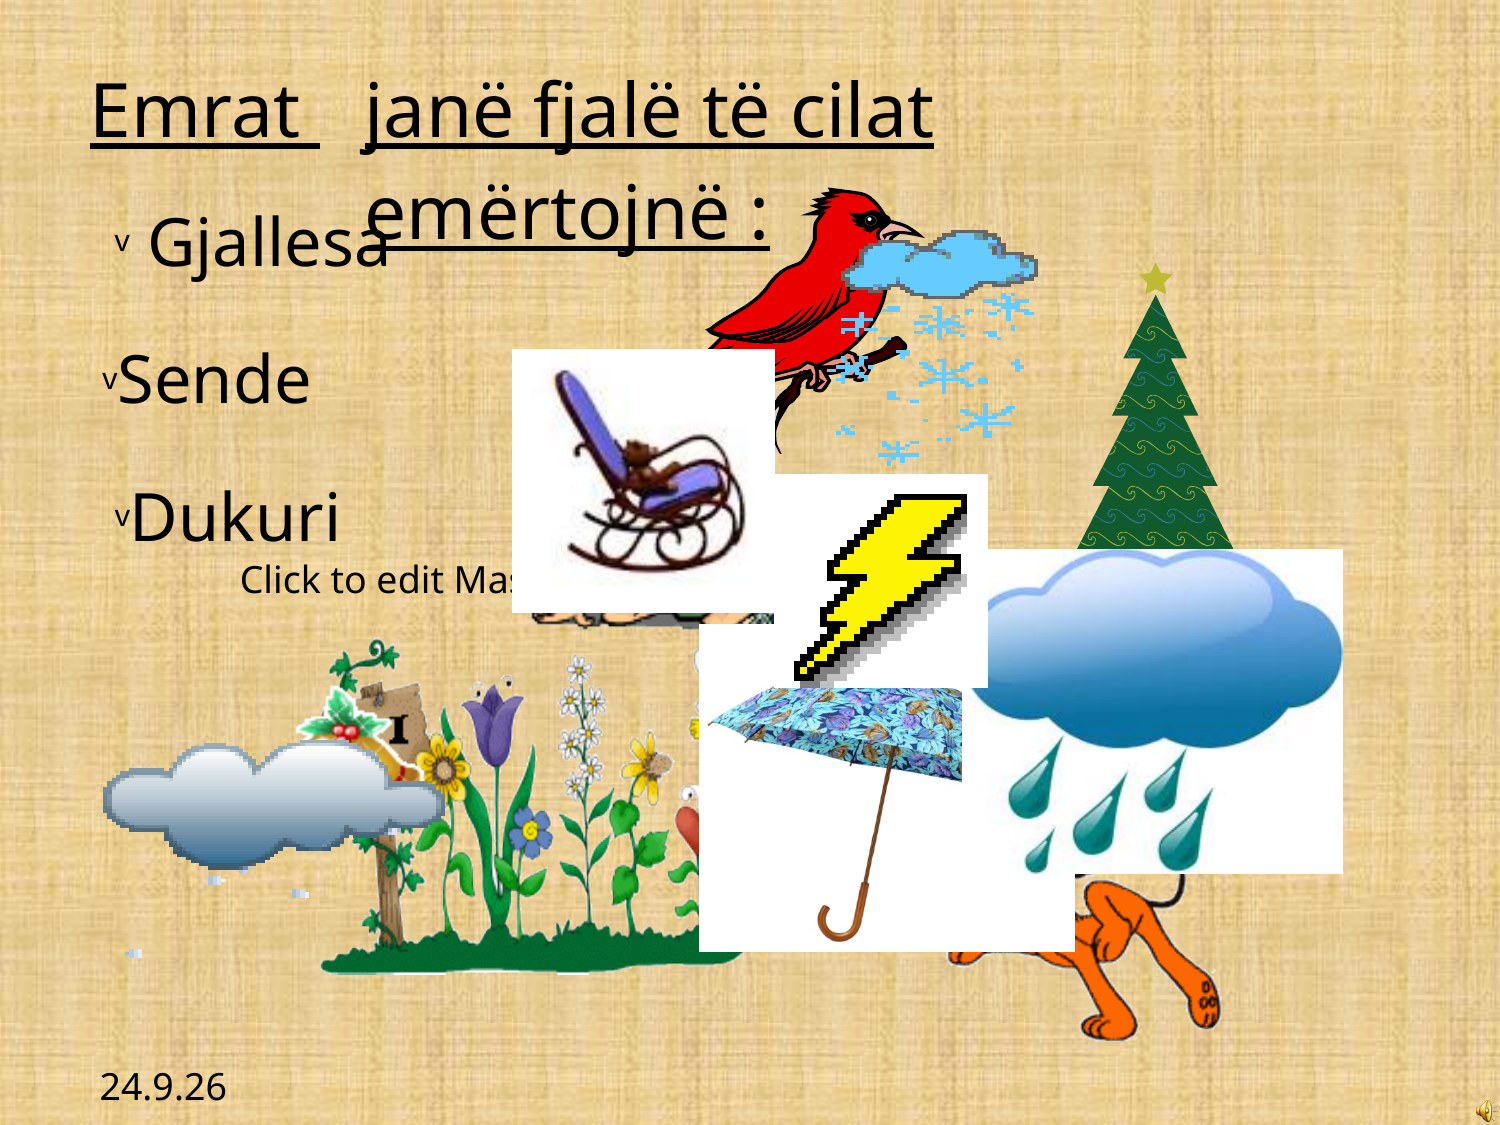

Emrat
janë fjalë të cilat emërtojnë :
 Gjallesa
Sende
Dukuri